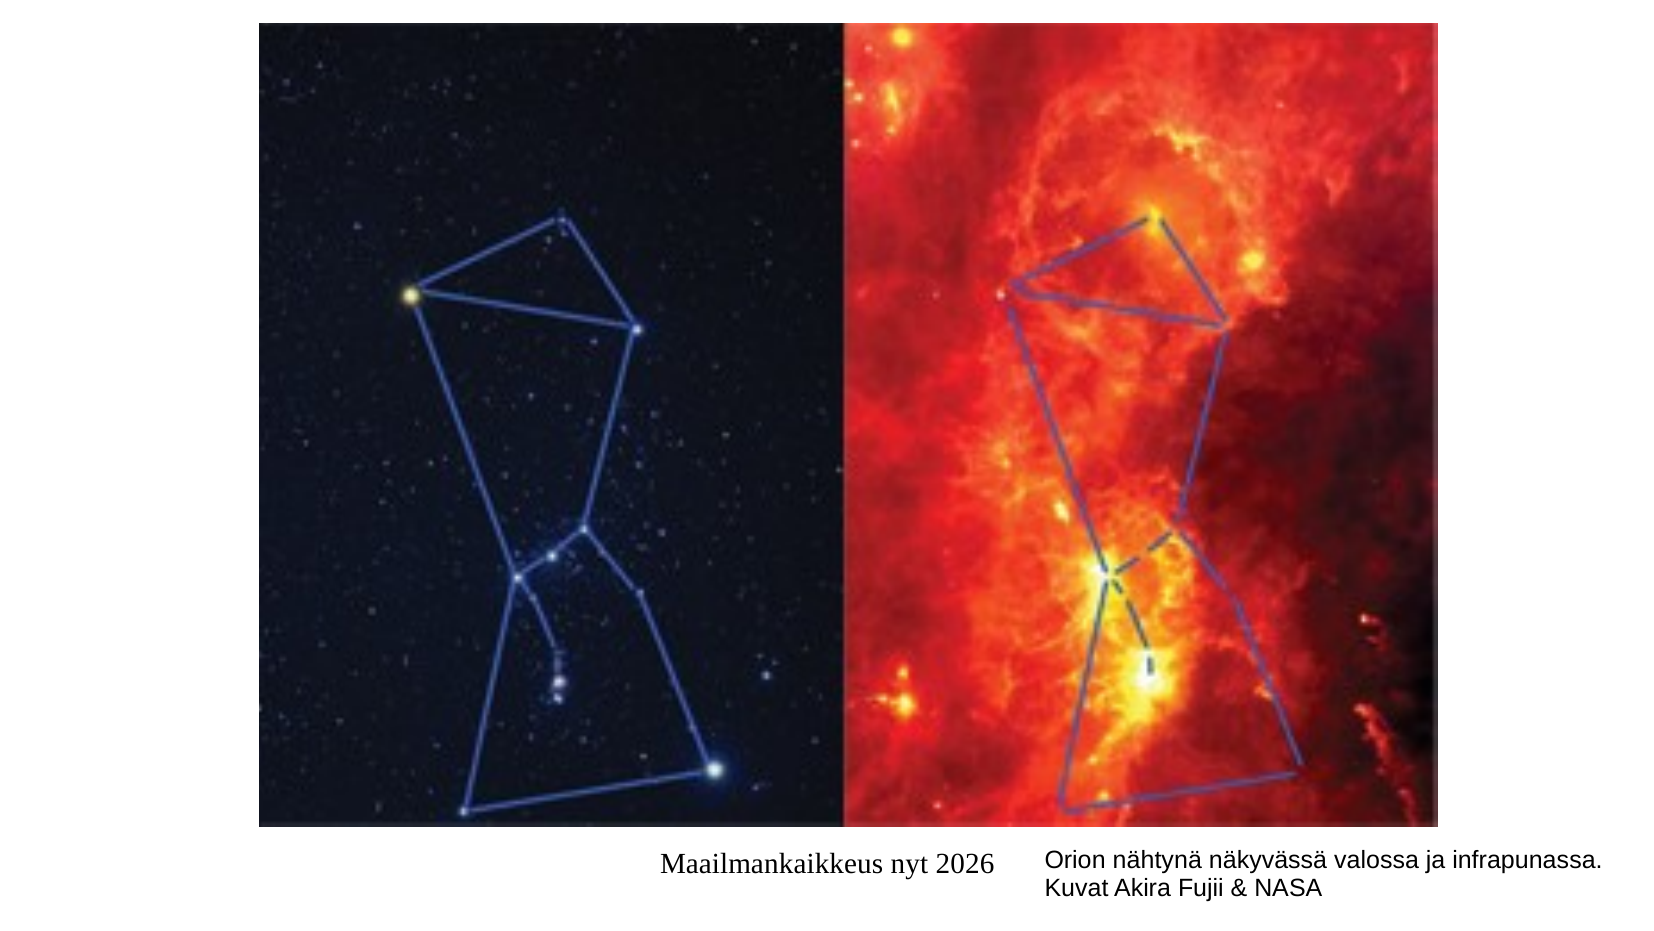

Orion nähtynä näkyvässä valossa ja infrapunassa.
Kuvat Akira Fujii & NASA